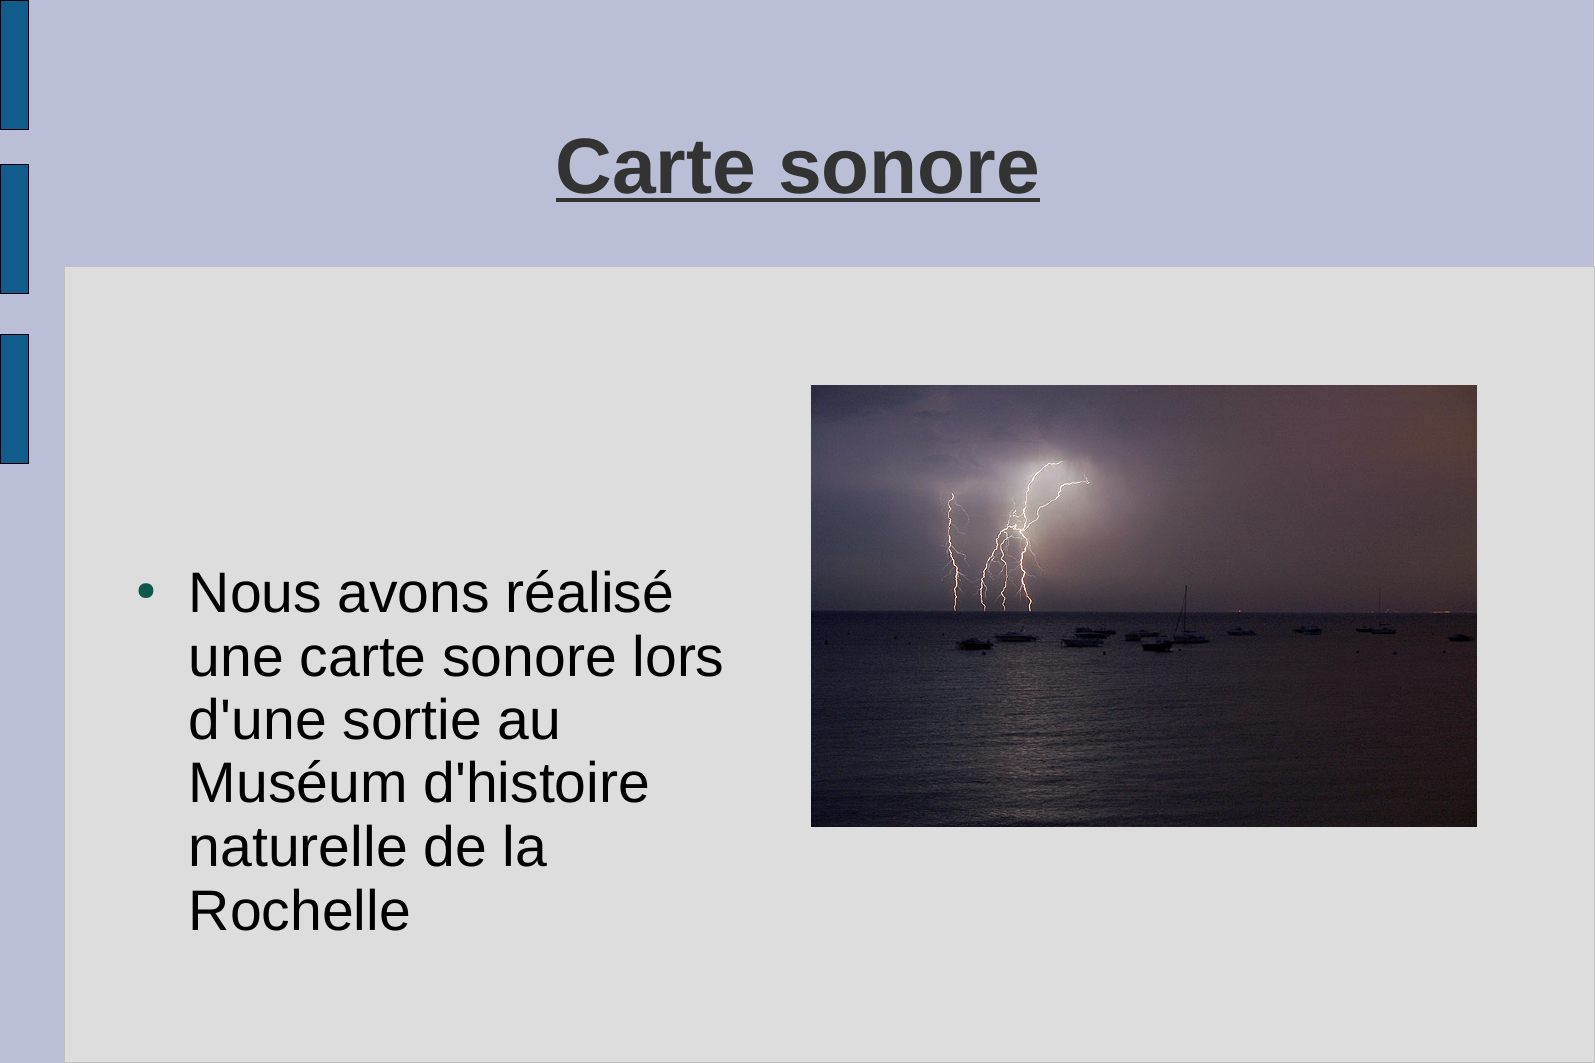

# Carte sonore
Nous avons réalisé une carte sonore lors d'une sortie au Muséum d'histoire naturelle de la Rochelle